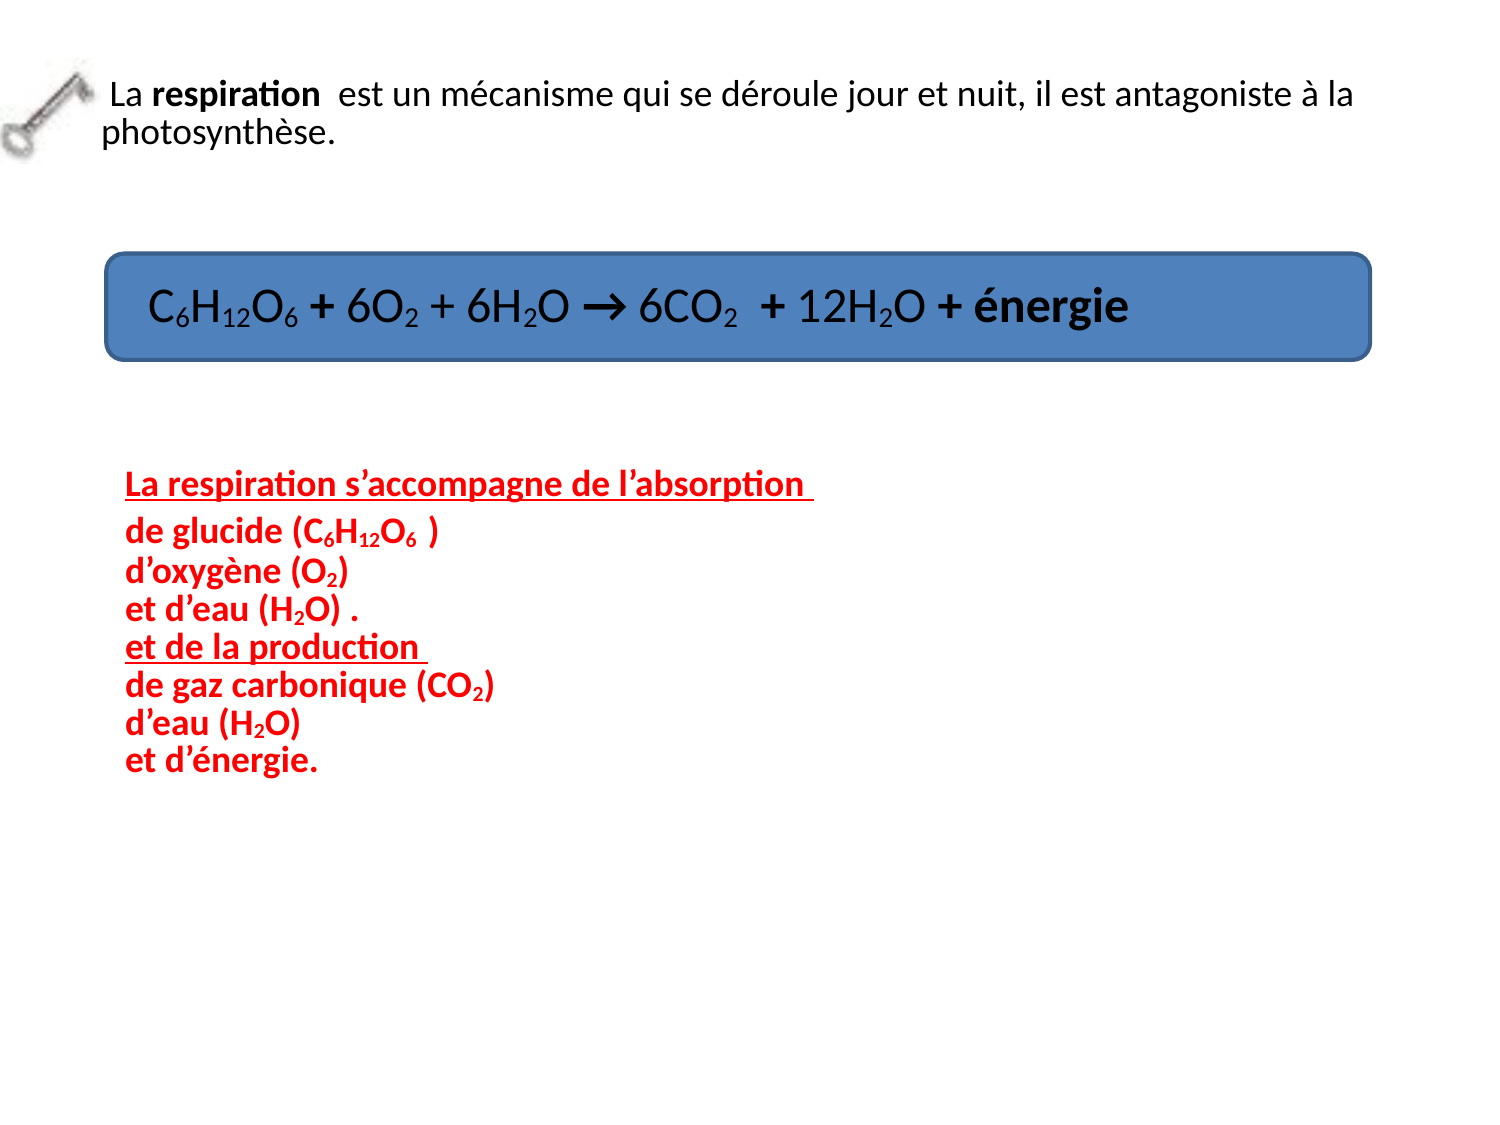

La respiration est un mécanisme qui se déroule jour et nuit, il est antagoniste à la photosynthèse.
C6H12O6 + 6O2 + 6H2O → 6CO2  + 12H2O + énergie
La respiration s’accompagne de l’absorption
de glucide (C6H12O6 )
d’oxygène (O2)
et d’eau (H2O) .
et de la production
de gaz carbonique (CO2)
d’eau (H2O)
et d’énergie.